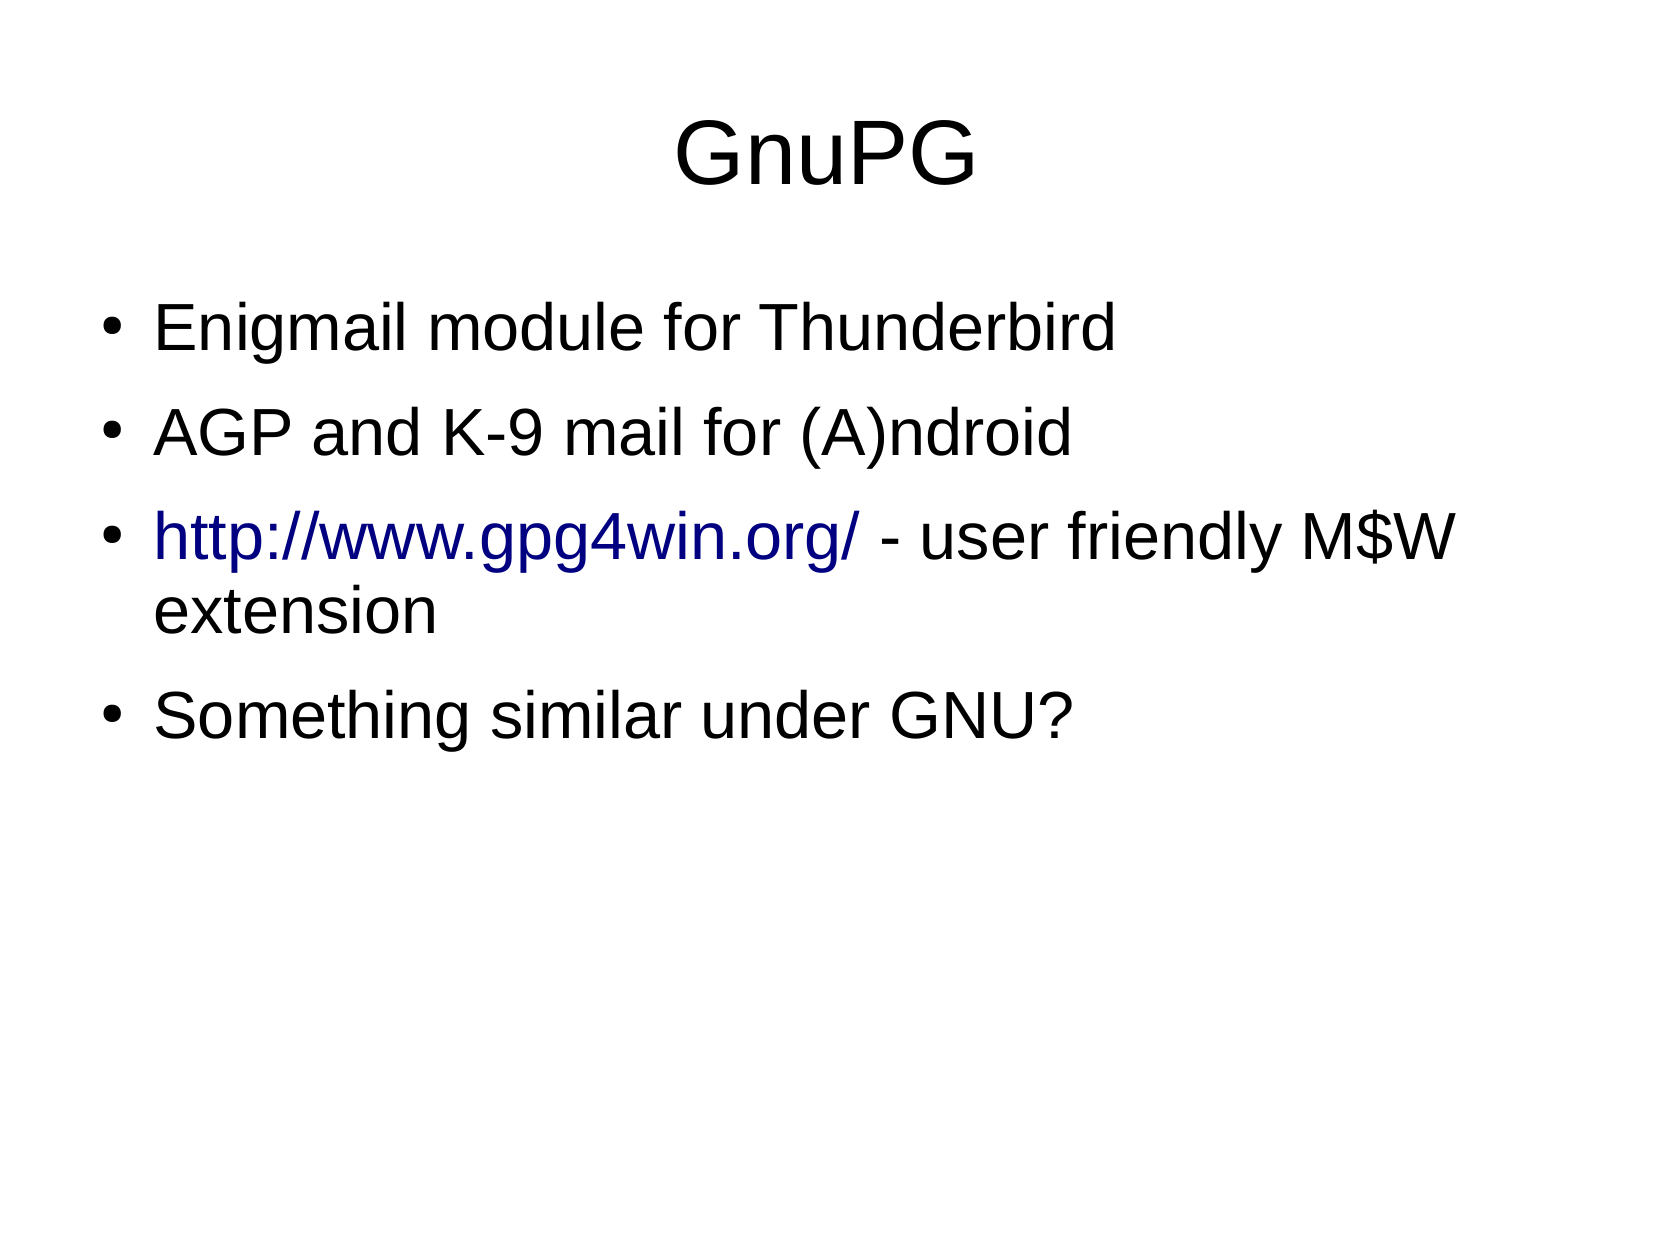

# GnuPG
Enigmail module for Thunderbird
AGP and K-9 mail for (A)ndroid
http://www.gpg4win.org/ - user friendly M$W extension
Something similar under GNU?